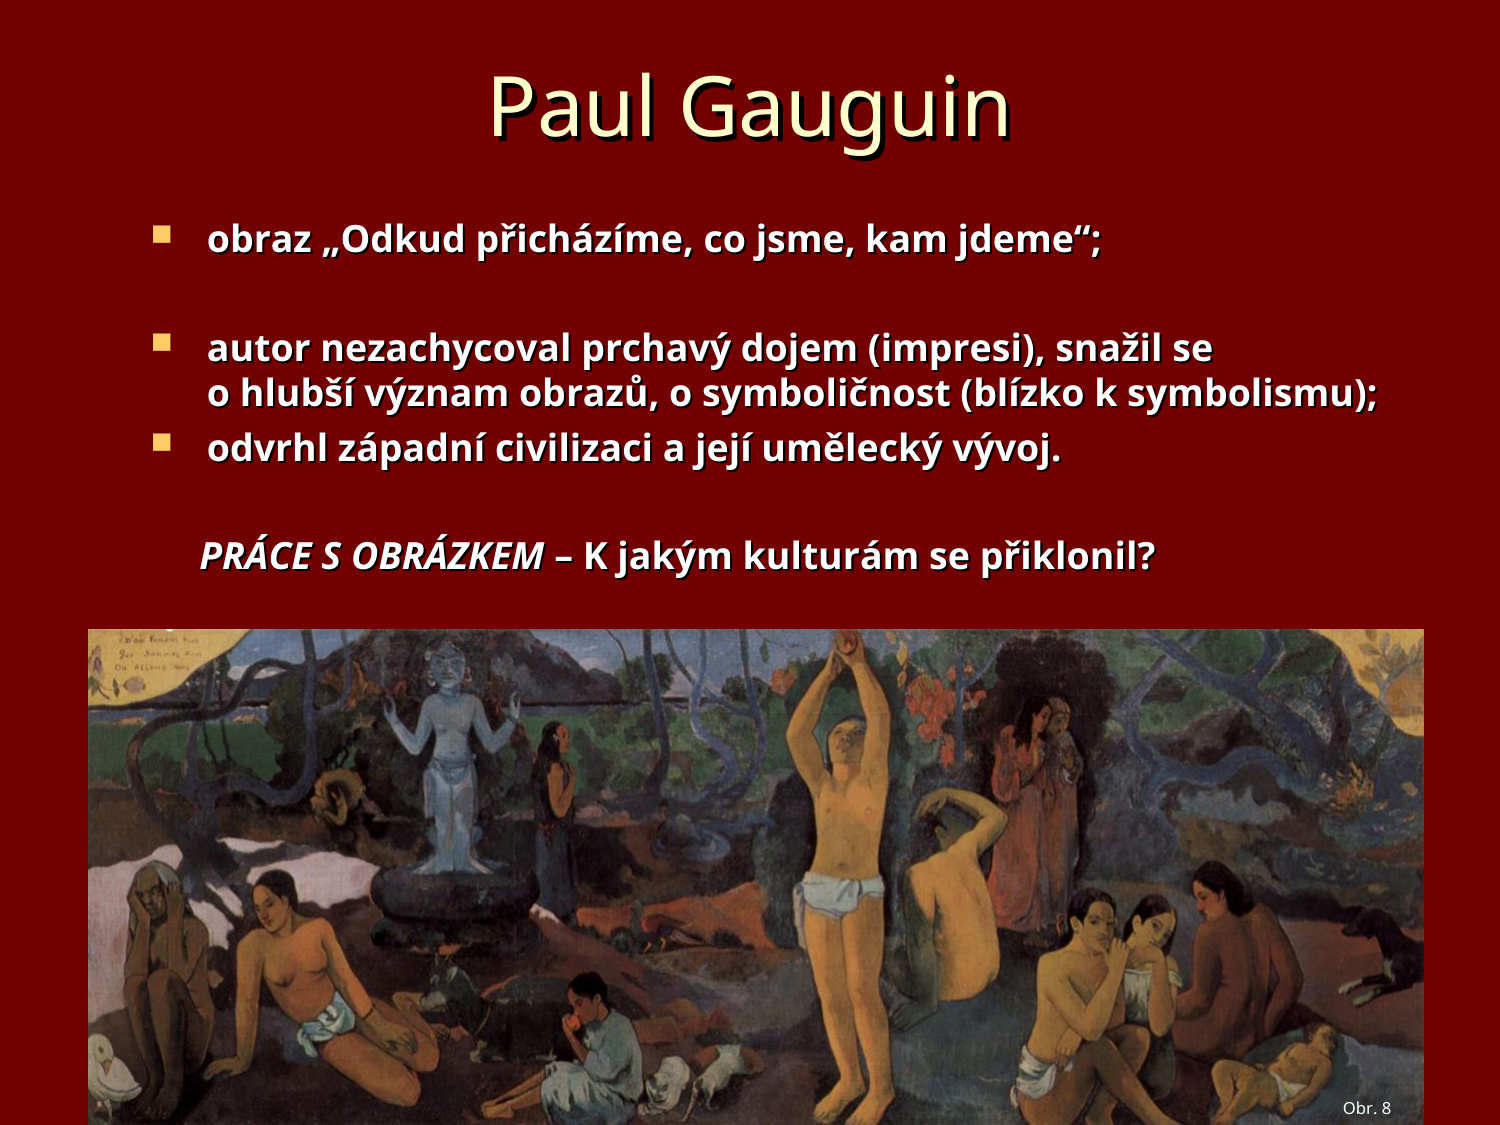

# Paul Gauguin
obraz „Odkud přicházíme, co jsme, kam jdeme“;
autor nezachycoval prchavý dojem (impresi), snažil se o hlubší význam obrazů, o symboličnost (blízko k symbolismu);
odvrhl západní civilizaci a její umělecký vývoj.
 PRÁCE S OBRÁZKEM – K jakým kulturám se přiklonil?
Obr. 8